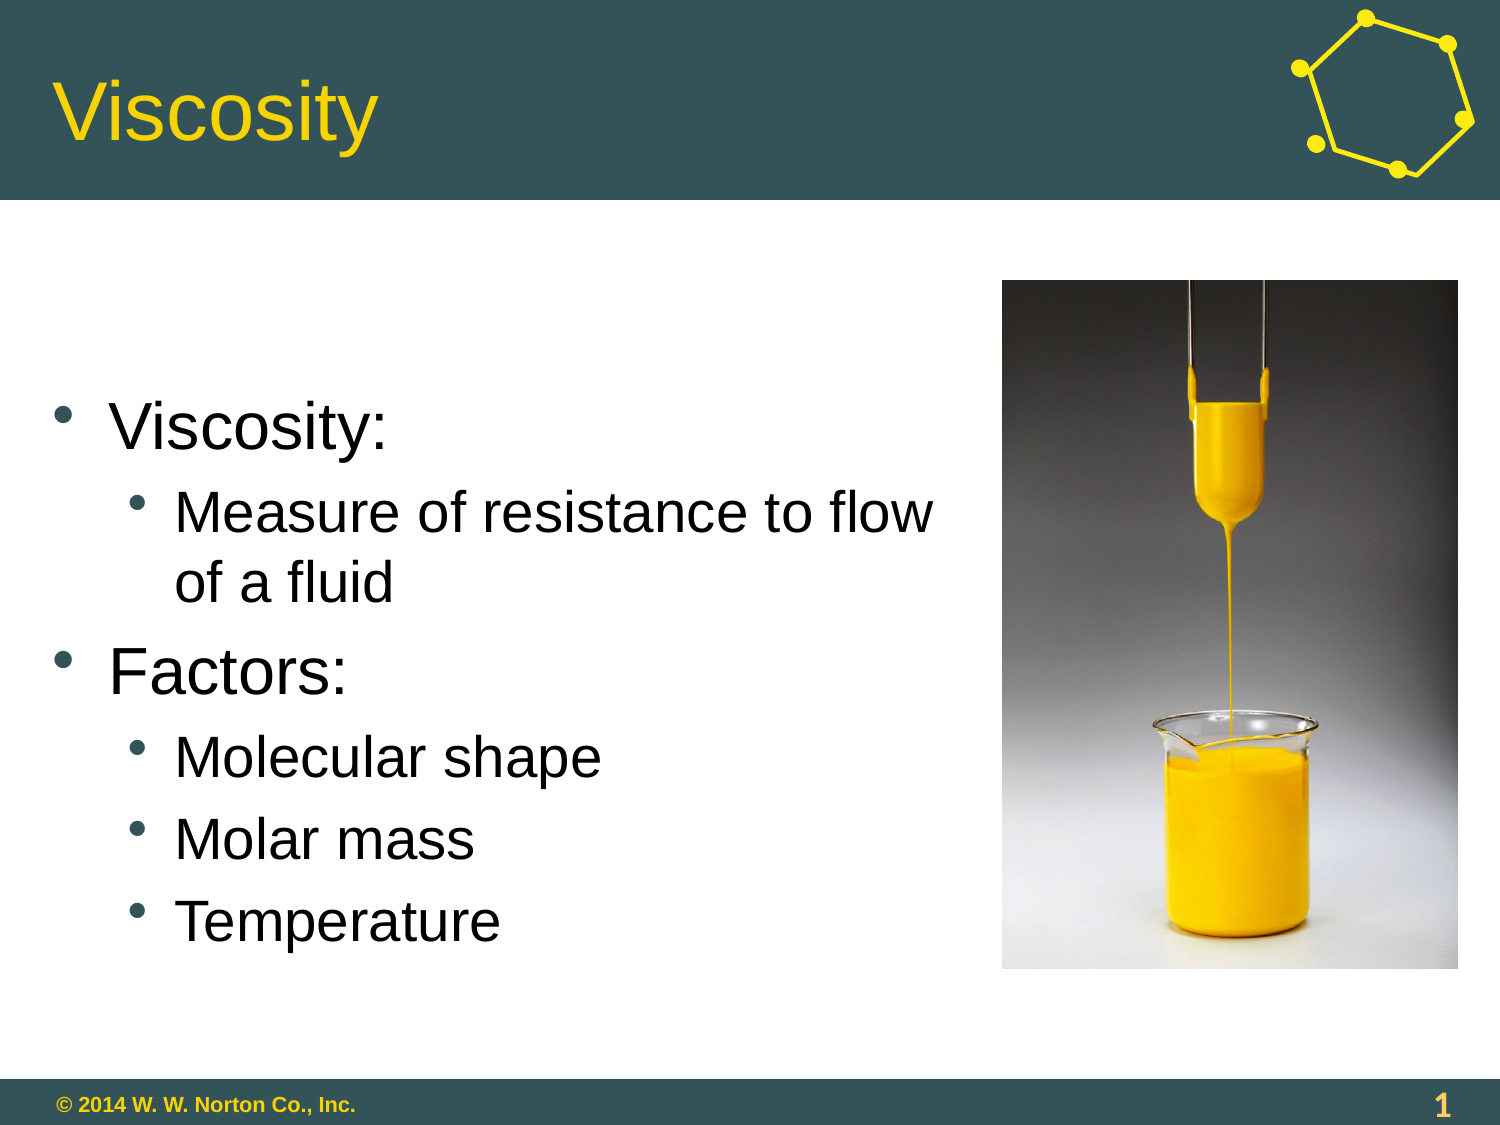

# Viscosity
Viscosity:
Measure of resistance to flow of a fluid
Factors:
Molecular shape
Molar mass
Temperature